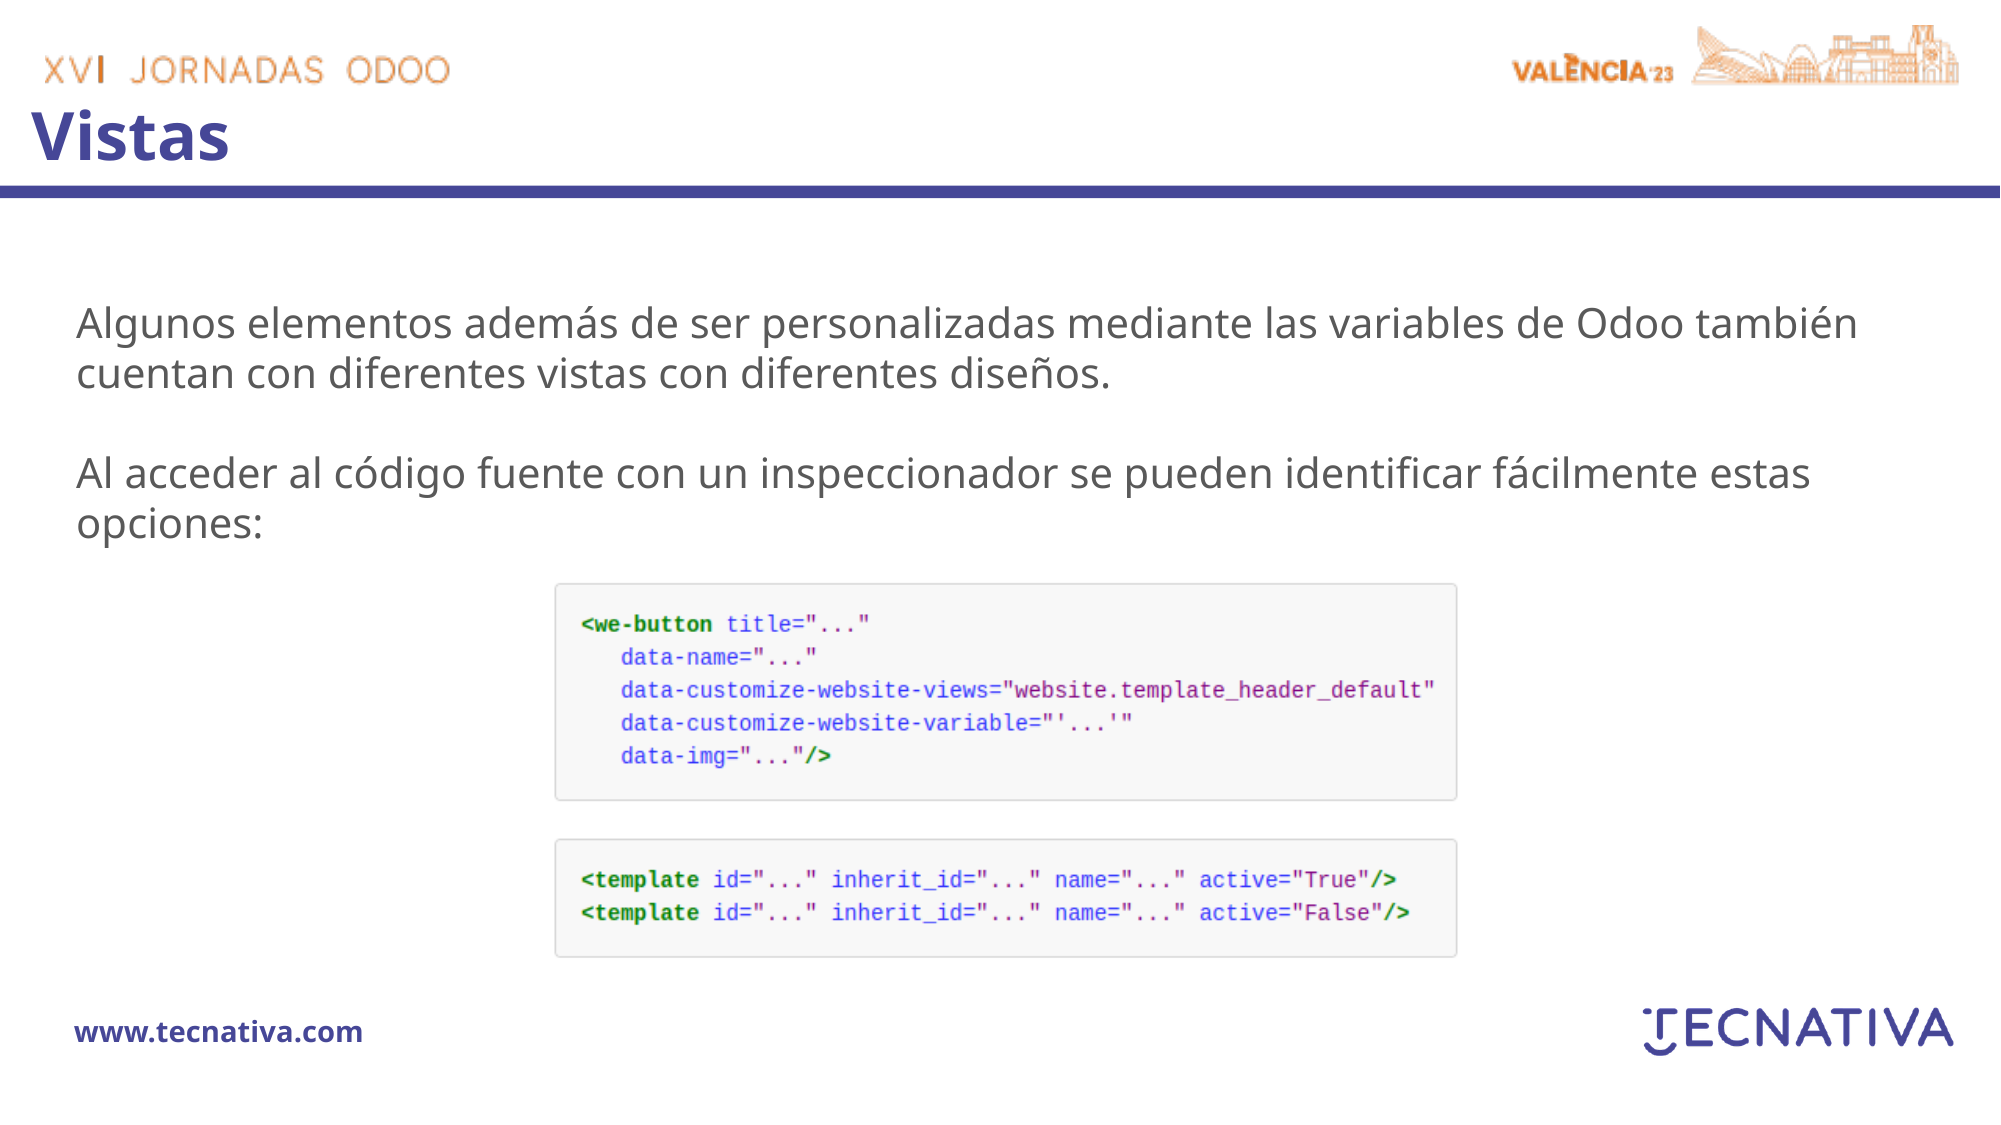

Vistas
Algunos elementos además de ser personalizadas mediante las variables de Odoo también cuentan con diferentes vistas con diferentes diseños.
Al acceder al código fuente con un inspeccionador se pueden identificar fácilmente estas opciones:
www.tecnativa.com